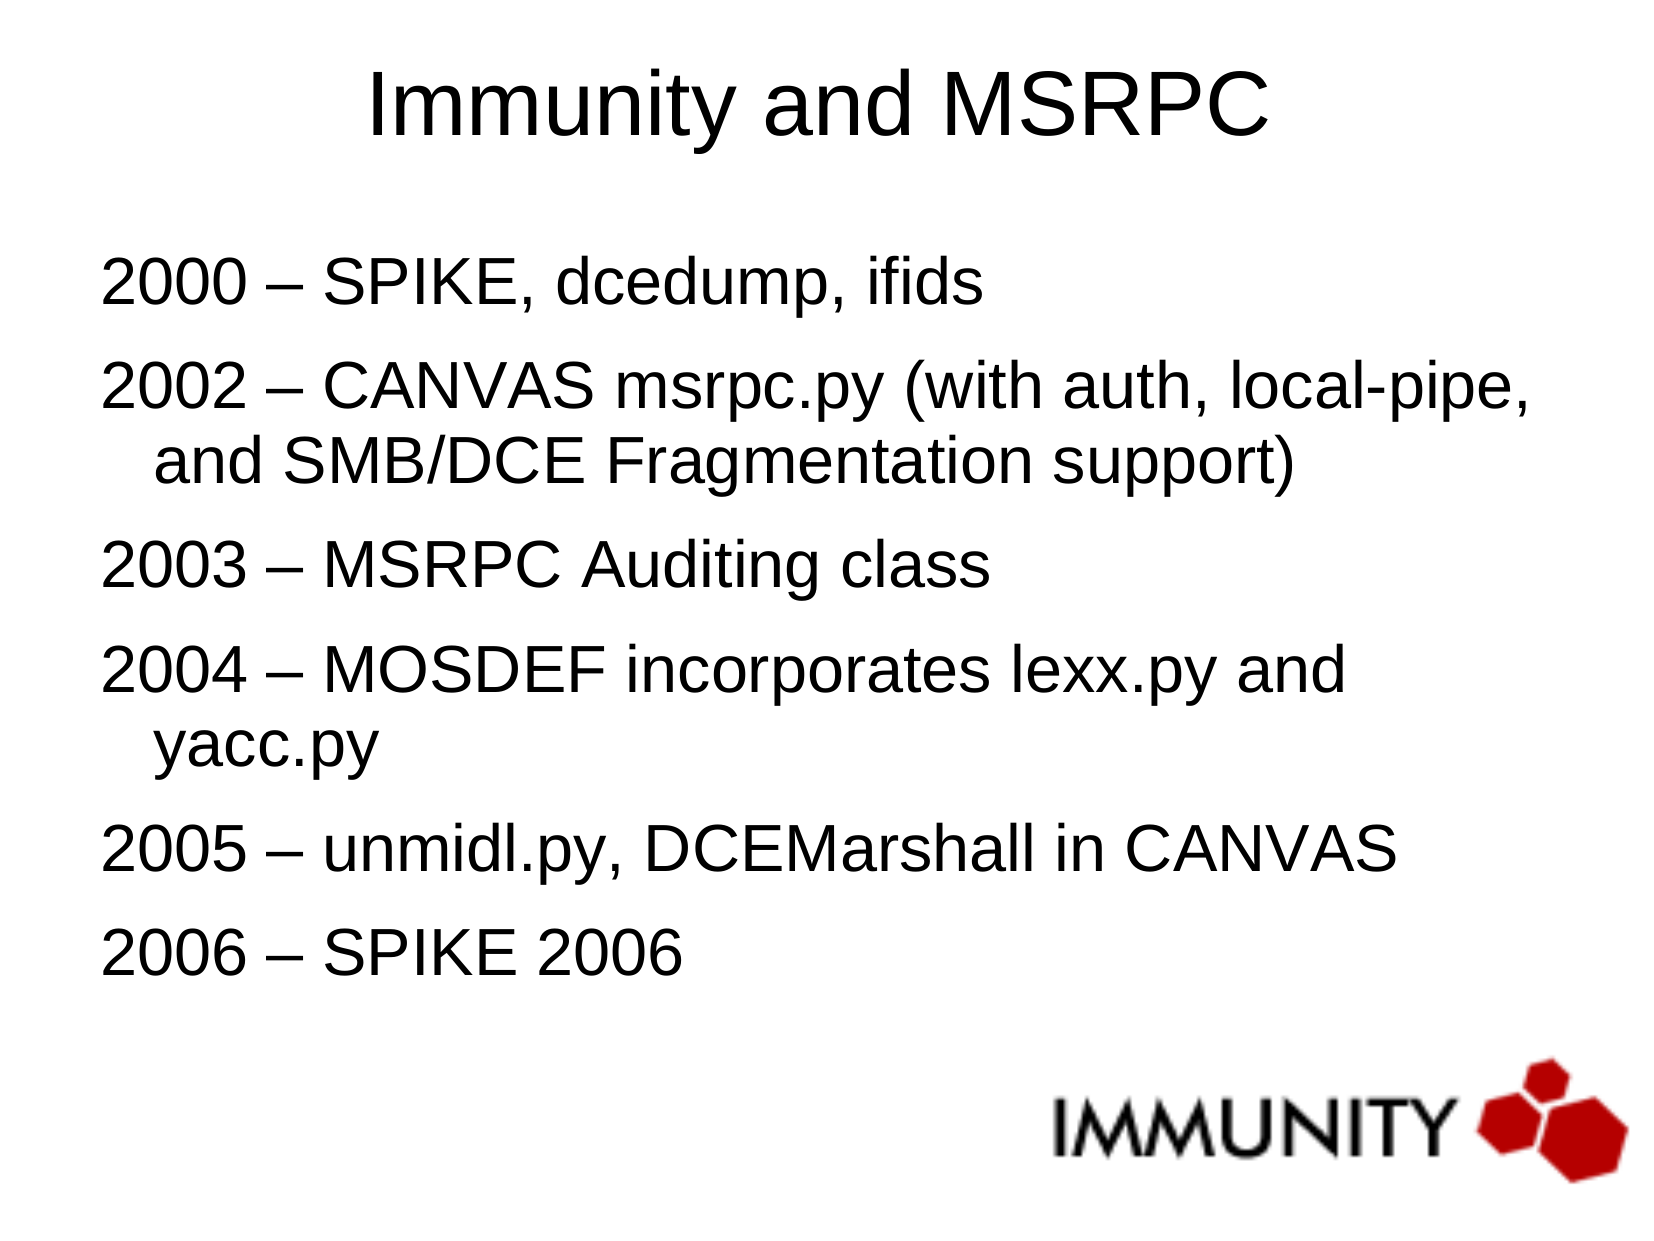

# Immunity and MSRPC
2000 – SPIKE, dcedump, ifids
2002 – CANVAS msrpc.py (with auth, local-pipe, and SMB/DCE Fragmentation support)
2003 – MSRPC Auditing class
2004 – MOSDEF incorporates lexx.py and yacc.py
2005 – unmidl.py, DCEMarshall in CANVAS
2006 – SPIKE 2006